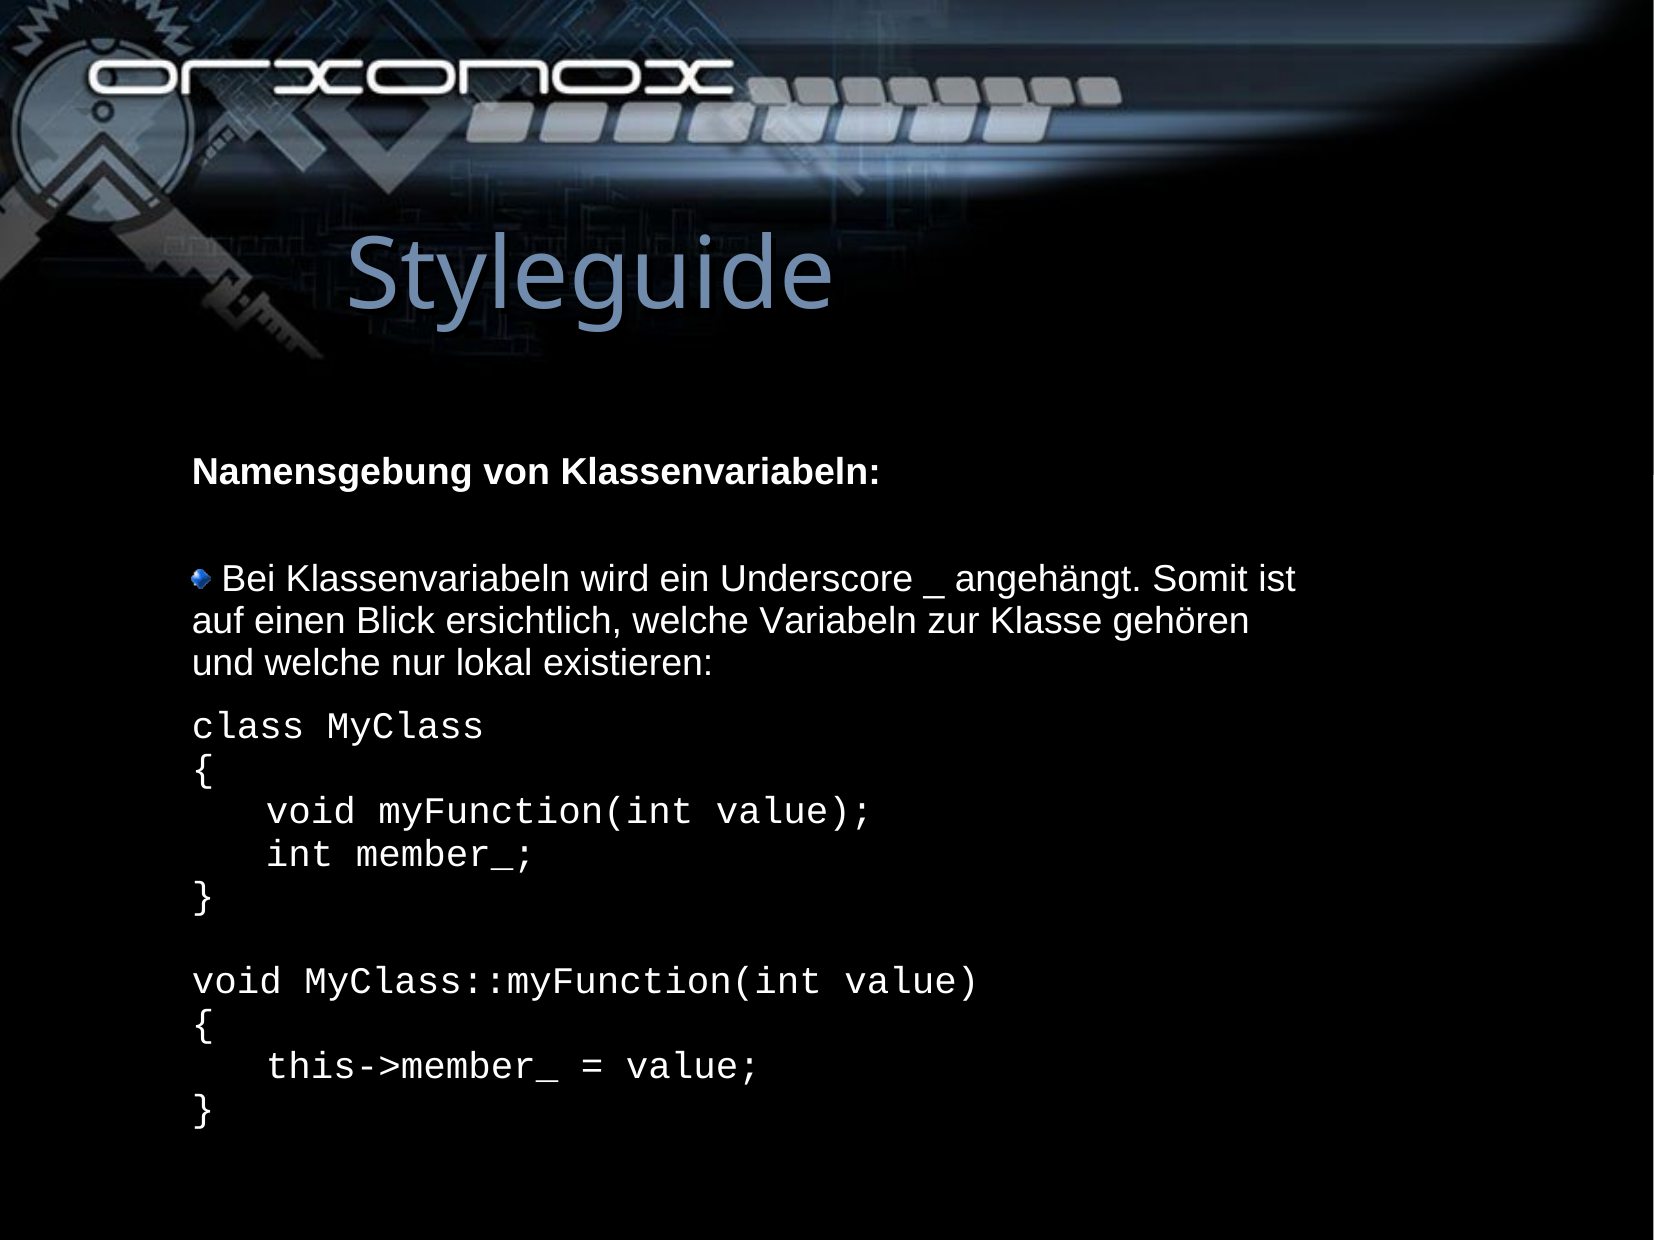

Styleguide
Namensgebung von Klassenvariabeln:
 Bei Klassenvariabeln wird ein Underscore _ angehängt. Somit ist auf einen Blick ersichtlich, welche Variabeln zur Klasse gehören und welche nur lokal existieren:
class MyClass
{
	void myFunction(int value);
	int member_;
}
void MyClass::myFunction(int value)
{
	this->member_ = value;
}